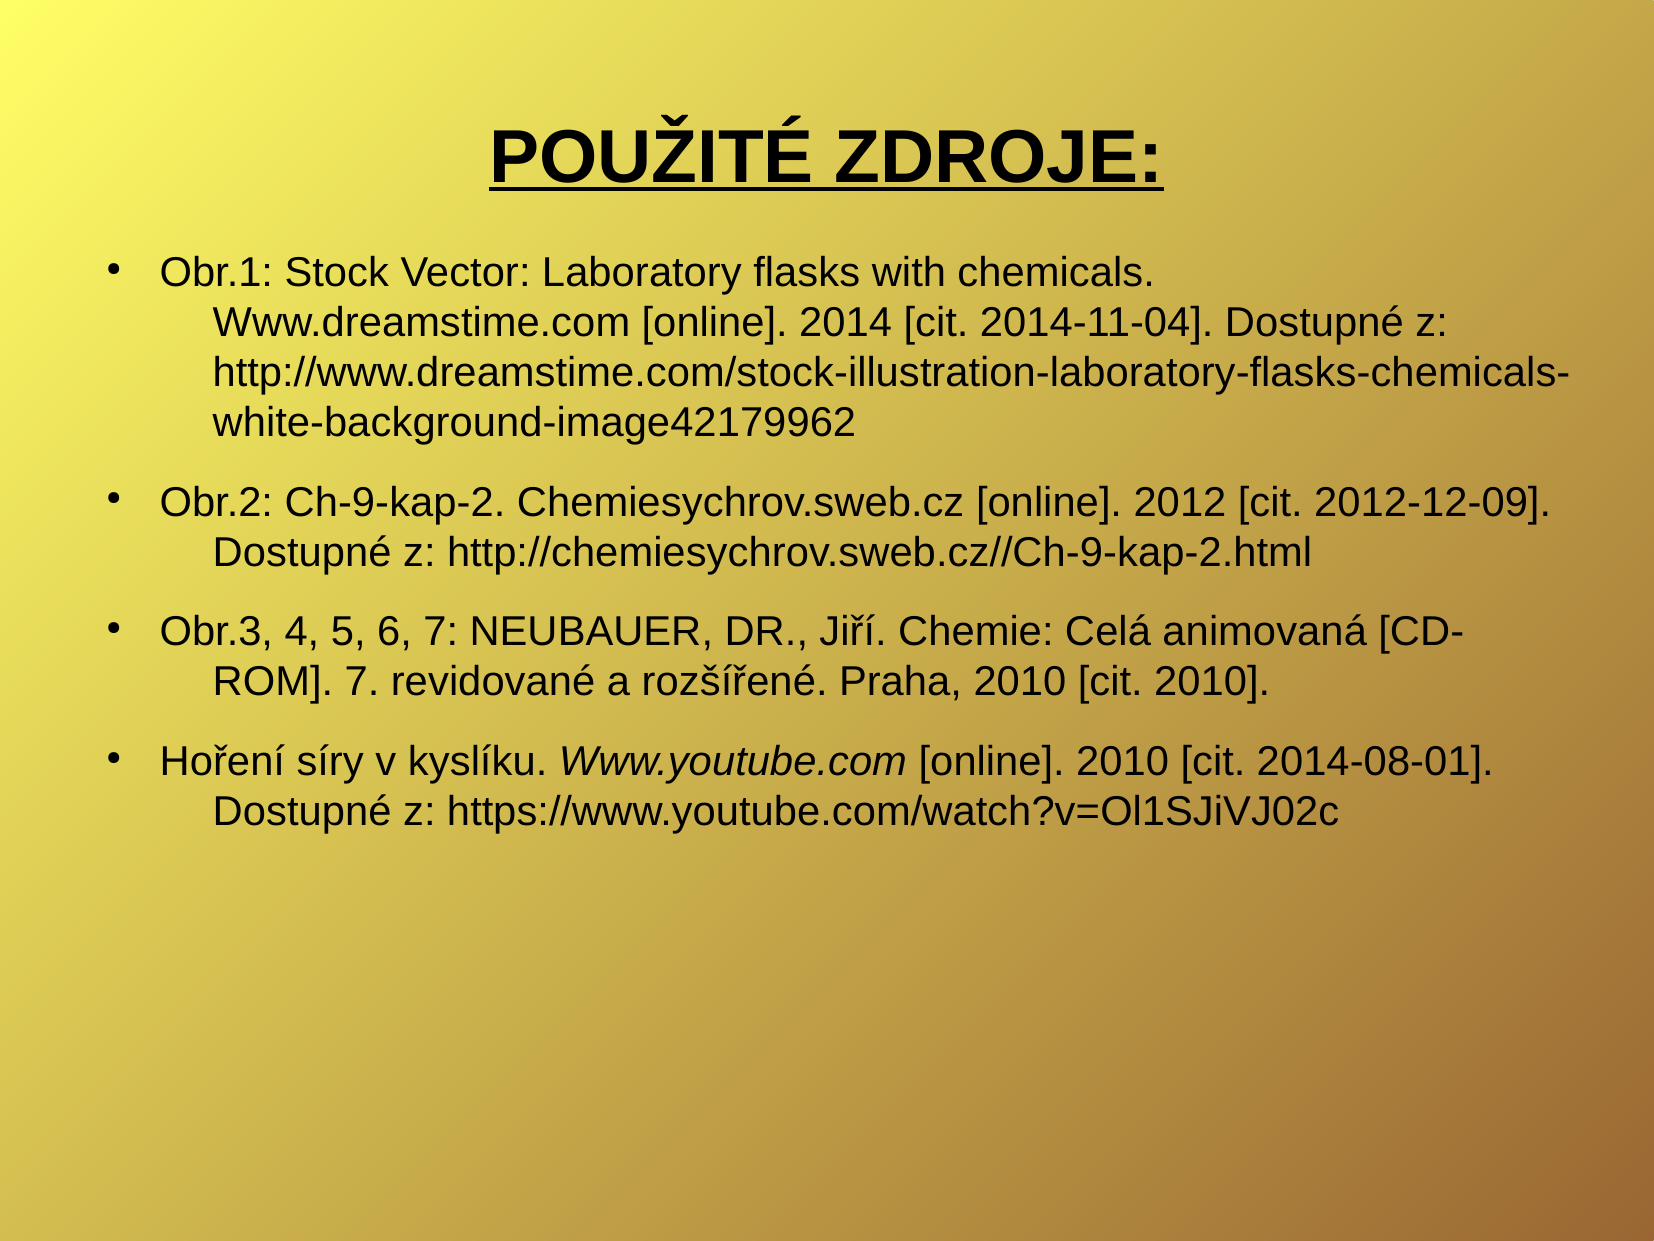

# POUŽITÉ ZDROJE:
Obr.1: Stock Vector: Laboratory flasks with chemicals. Www.dreamstime.com [online]. 2014 [cit. 2014-11-04]. Dostupné z: http://www.dreamstime.com/stock-illustration-laboratory-flasks-chemicals-white-background-image42179962
Obr.2: Ch-9-kap-2. Chemiesychrov.sweb.cz [online]. 2012 [cit. 2012-12-09]. Dostupné z: http://chemiesychrov.sweb.cz//Ch-9-kap-2.html
Obr.3, 4, 5, 6, 7: NEUBAUER, DR., Jiří. Chemie: Celá animovaná [CD-ROM]. 7. revidované a rozšířené. Praha, 2010 [cit. 2010].
Hoření síry v kyslíku. Www.youtube.com [online]. 2010 [cit. 2014-08-01]. Dostupné z: https://www.youtube.com/watch?v=Ol1SJiVJ02c